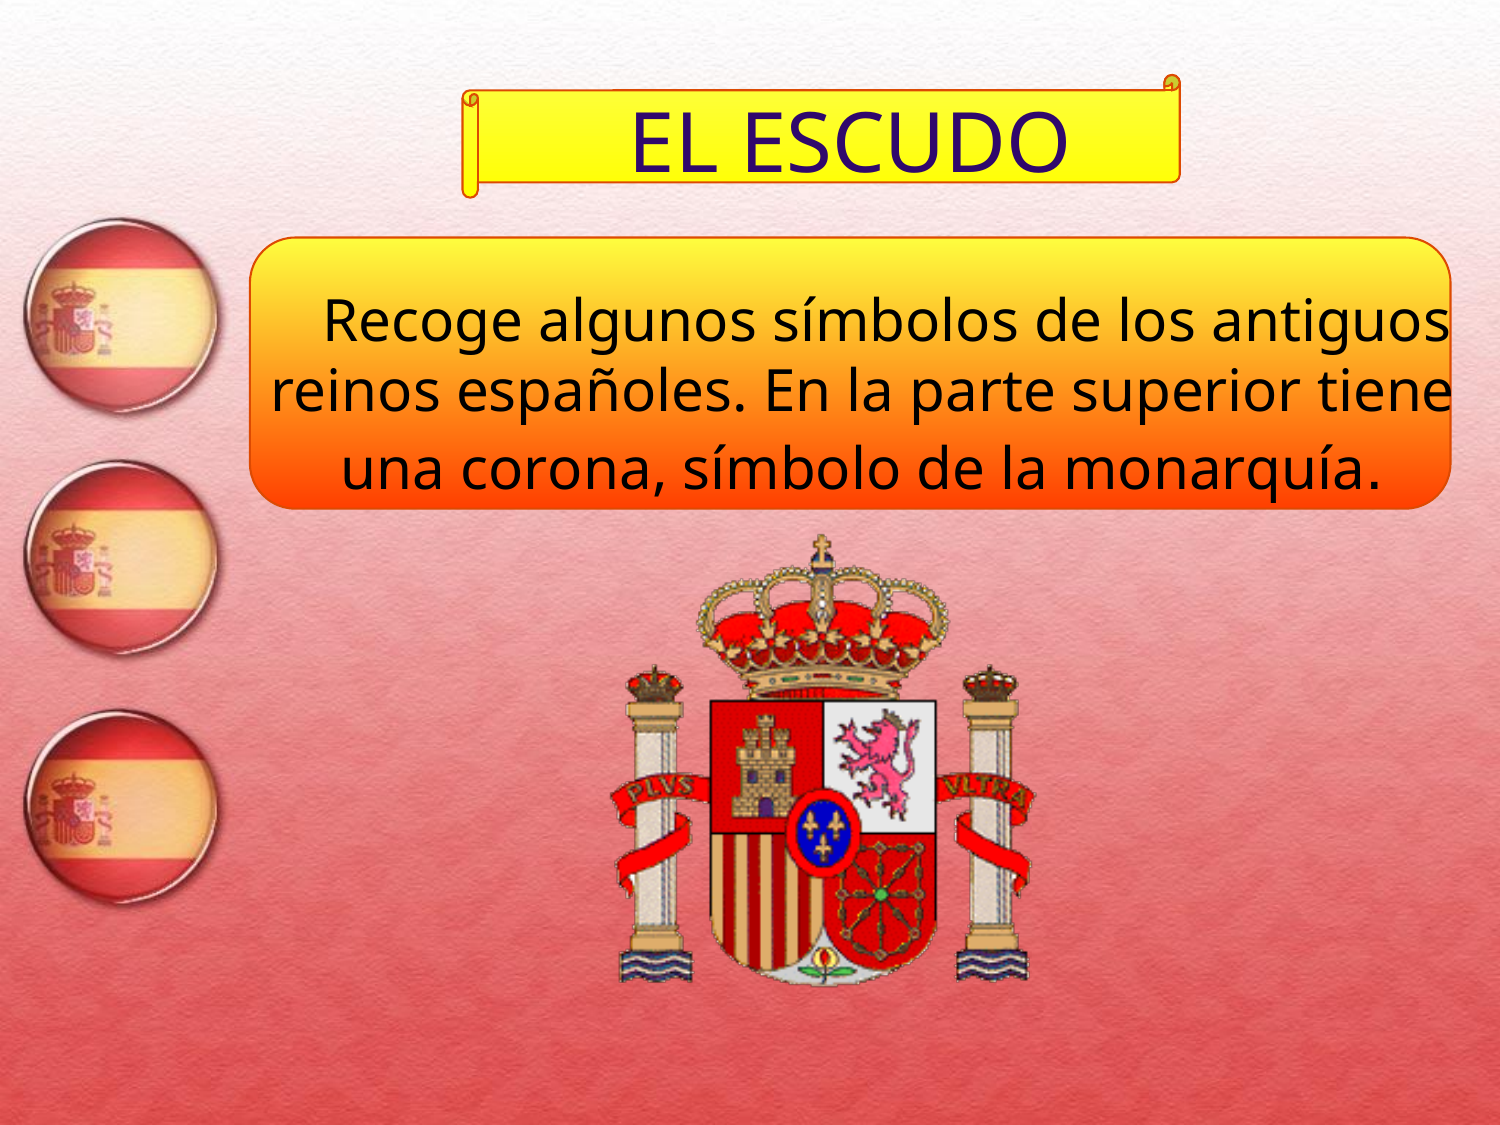

# EL ESCUDO
 Recoge algunos símbolos de los antiguos reinos españoles. En la parte superior tiene una corona, símbolo de la monarquía.
21